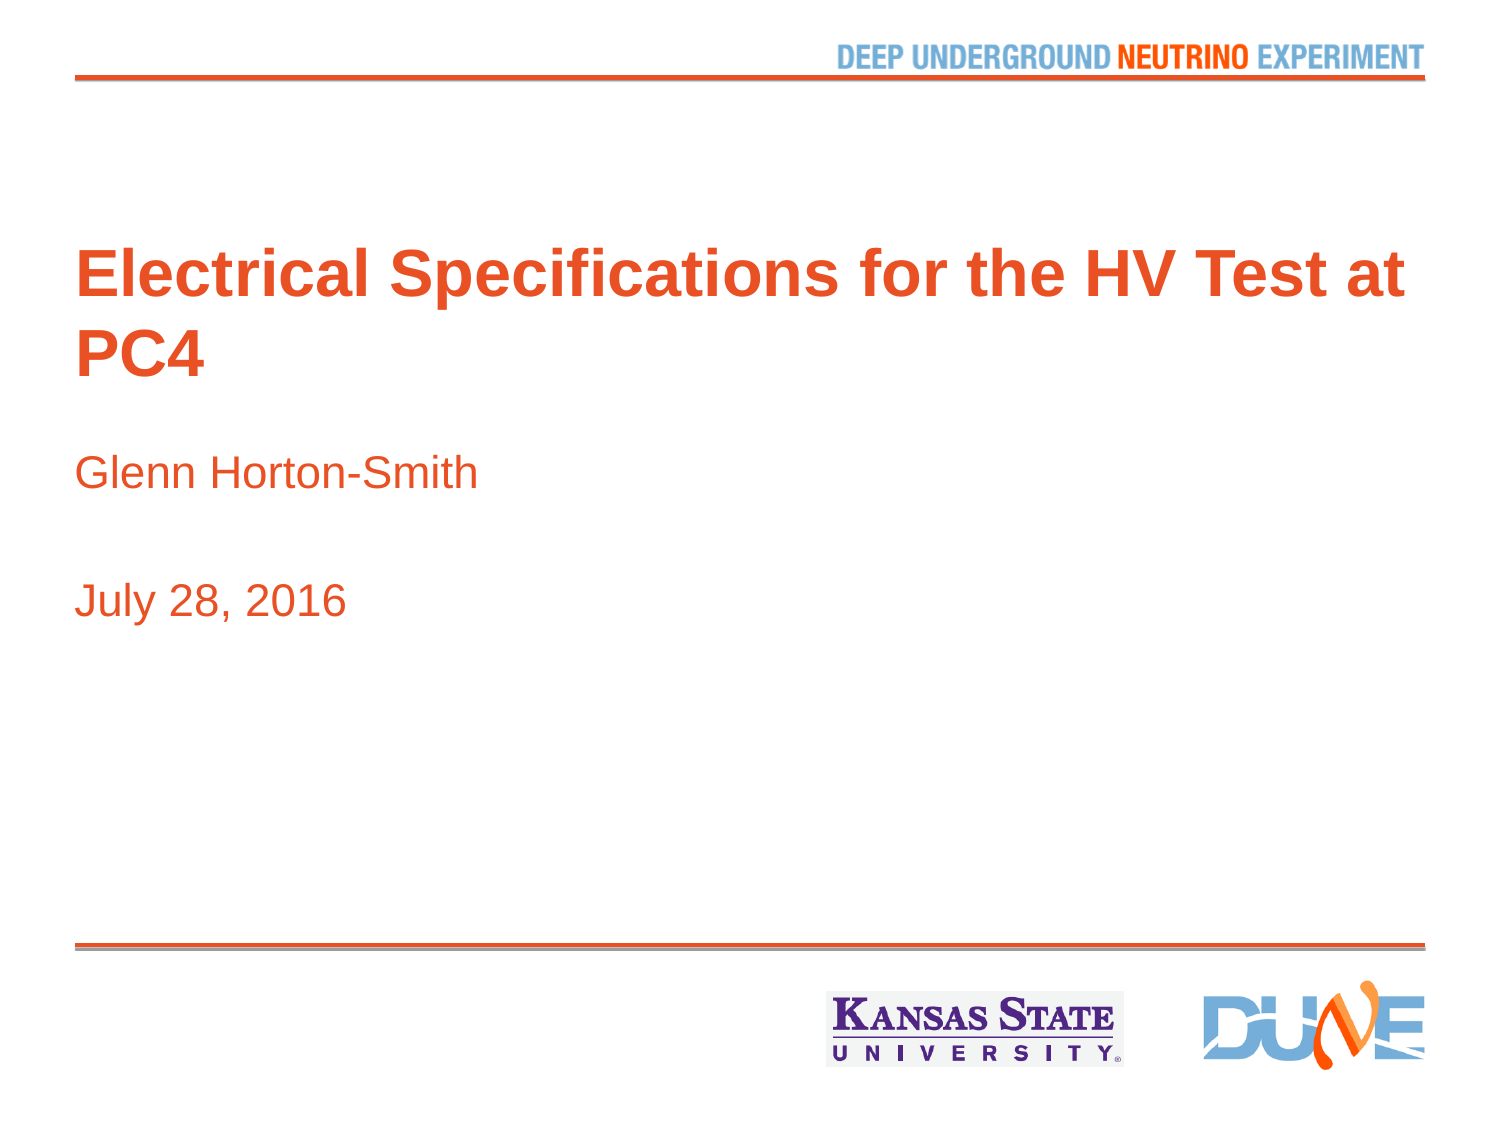

# Electrical Specifications for the HV Test at PC4
Glenn Horton-Smith
July 28, 2016